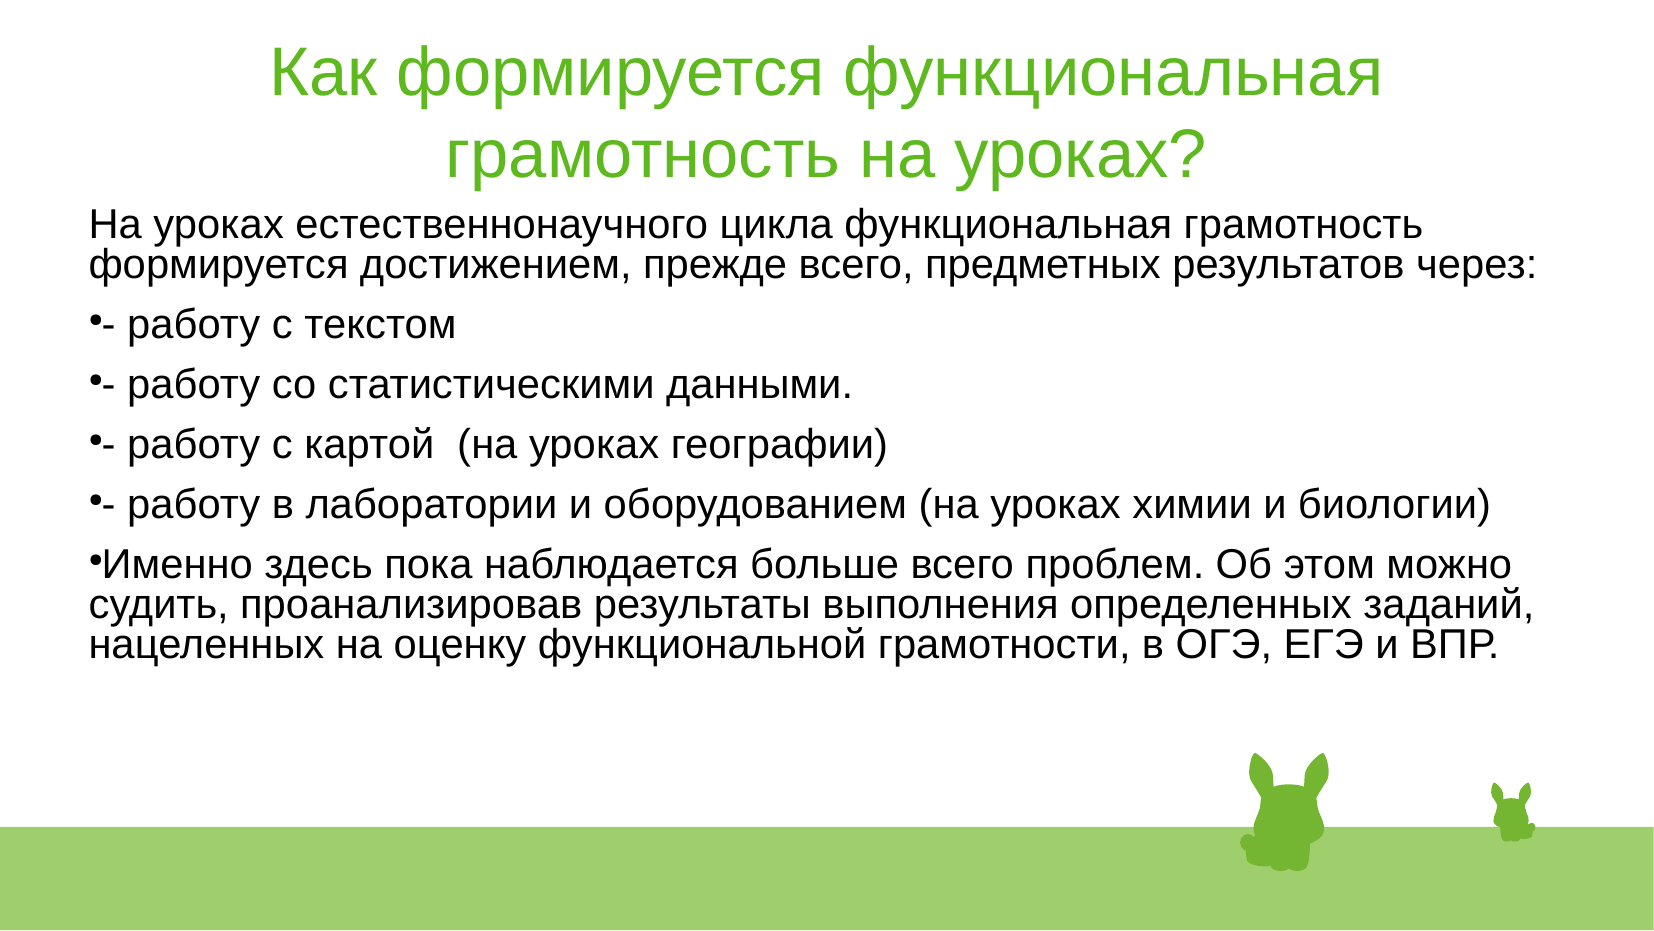

# Как формируется функциональная грамотность на уроках?
На уроках естественнонаучного цикла функциональная грамотность формируется достижением, прежде всего, предметных результатов через:
- работу с текстом
- работу со статистическими данными.
- работу с картой (на уроках географии)
- работу в лаборатории и оборудованием (на уроках химии и биологии)
Именно здесь пока наблюдается больше всего проблем. Об этом можно судить, проанализировав результаты выполнения определенных заданий, нацеленных на оценку функциональной грамотности, в ОГЭ, ЕГЭ и ВПР.